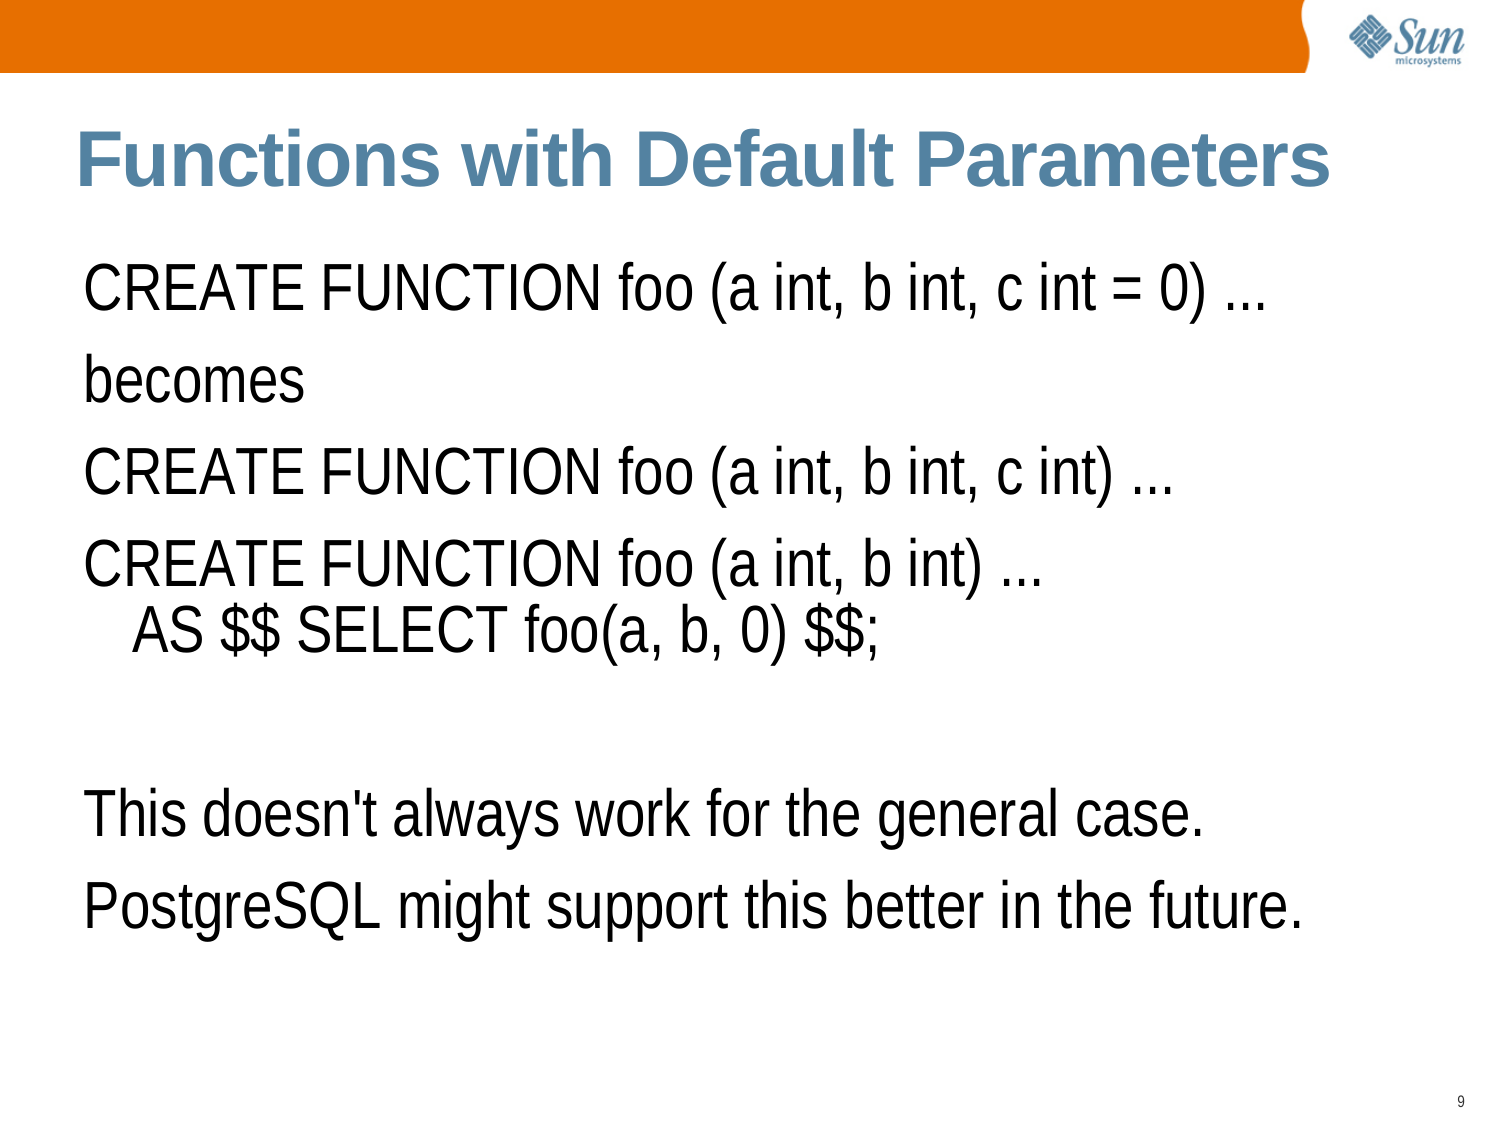

# Functions with Default Parameters
CREATE FUNCTION foo (a int, b int, c int = 0) ...
becomes
CREATE FUNCTION foo (a int, b int, c int) ...
CREATE FUNCTION foo (a int, b int) ...
AS $$ SELECT foo(a, b, 0) $$;
This doesn't always work for the general case.
PostgreSQL might support this better in the future.